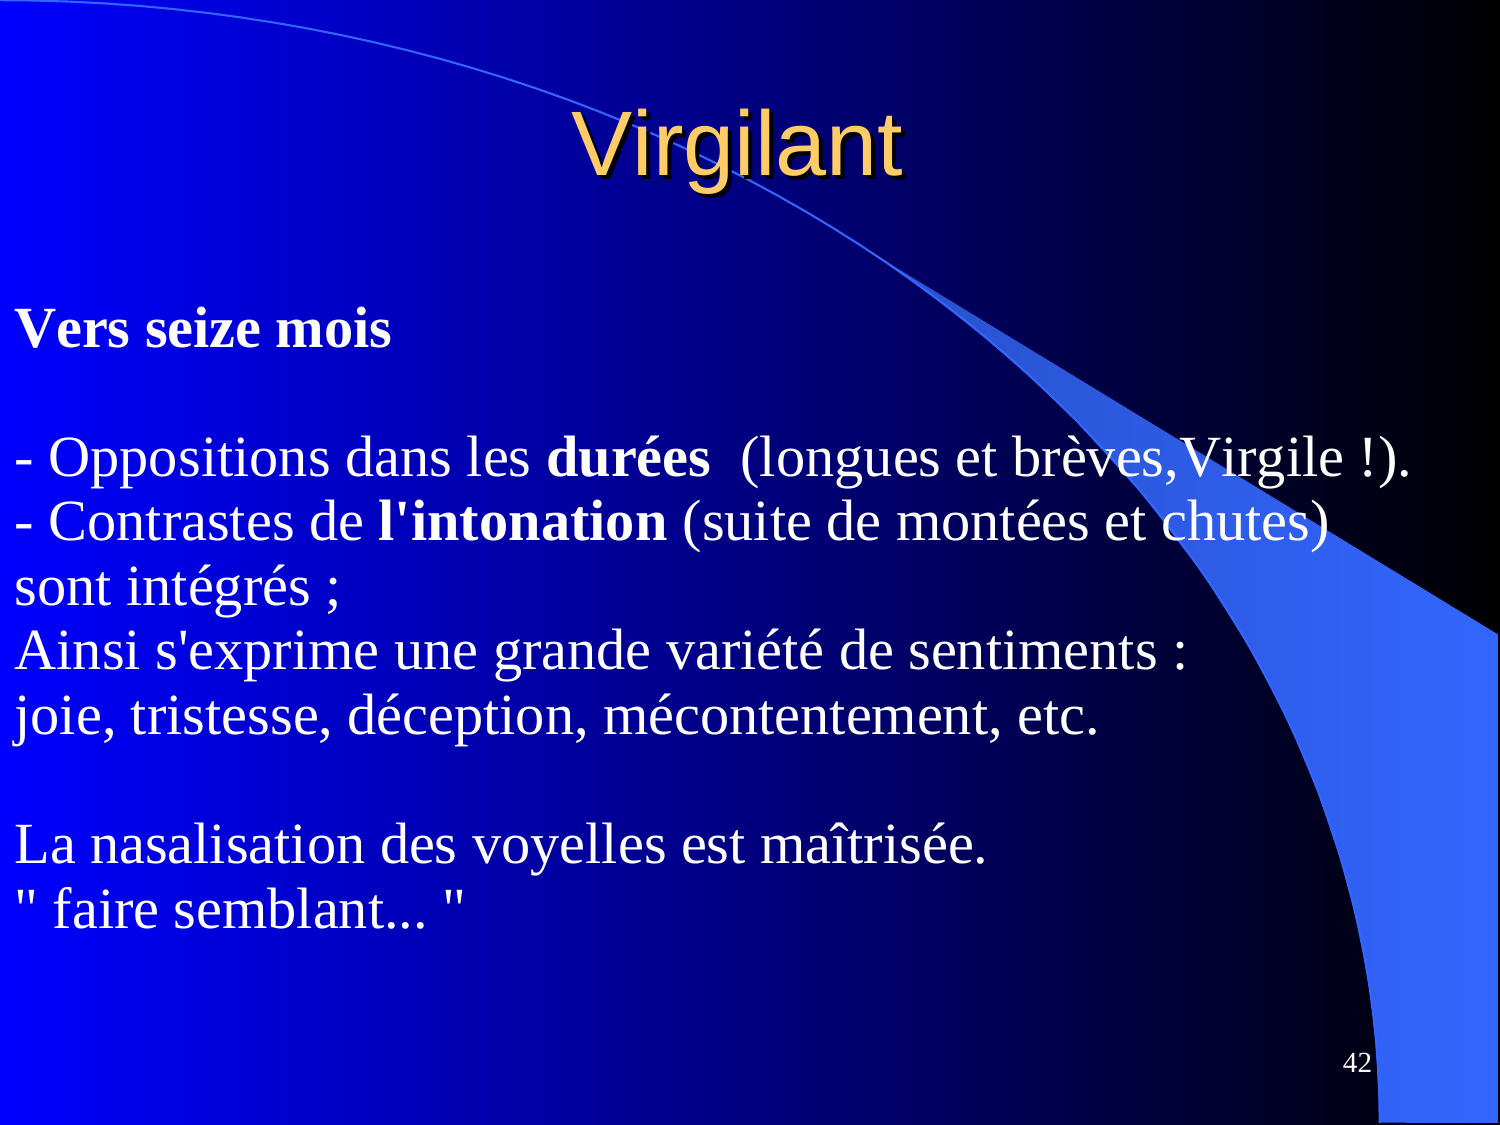

# Virgilant
Vers seize mois
- Oppositions dans les durées (longues et brèves,Virgile !).
- Contrastes de l'intonation (suite de montées et chutes)
sont intégrés ;
Ainsi s'exprime une grande variété de sentiments :
joie, tristesse, déception, mécontentement, etc.
La nasalisation des voyelles est maîtrisée.
" faire semblant... "
42